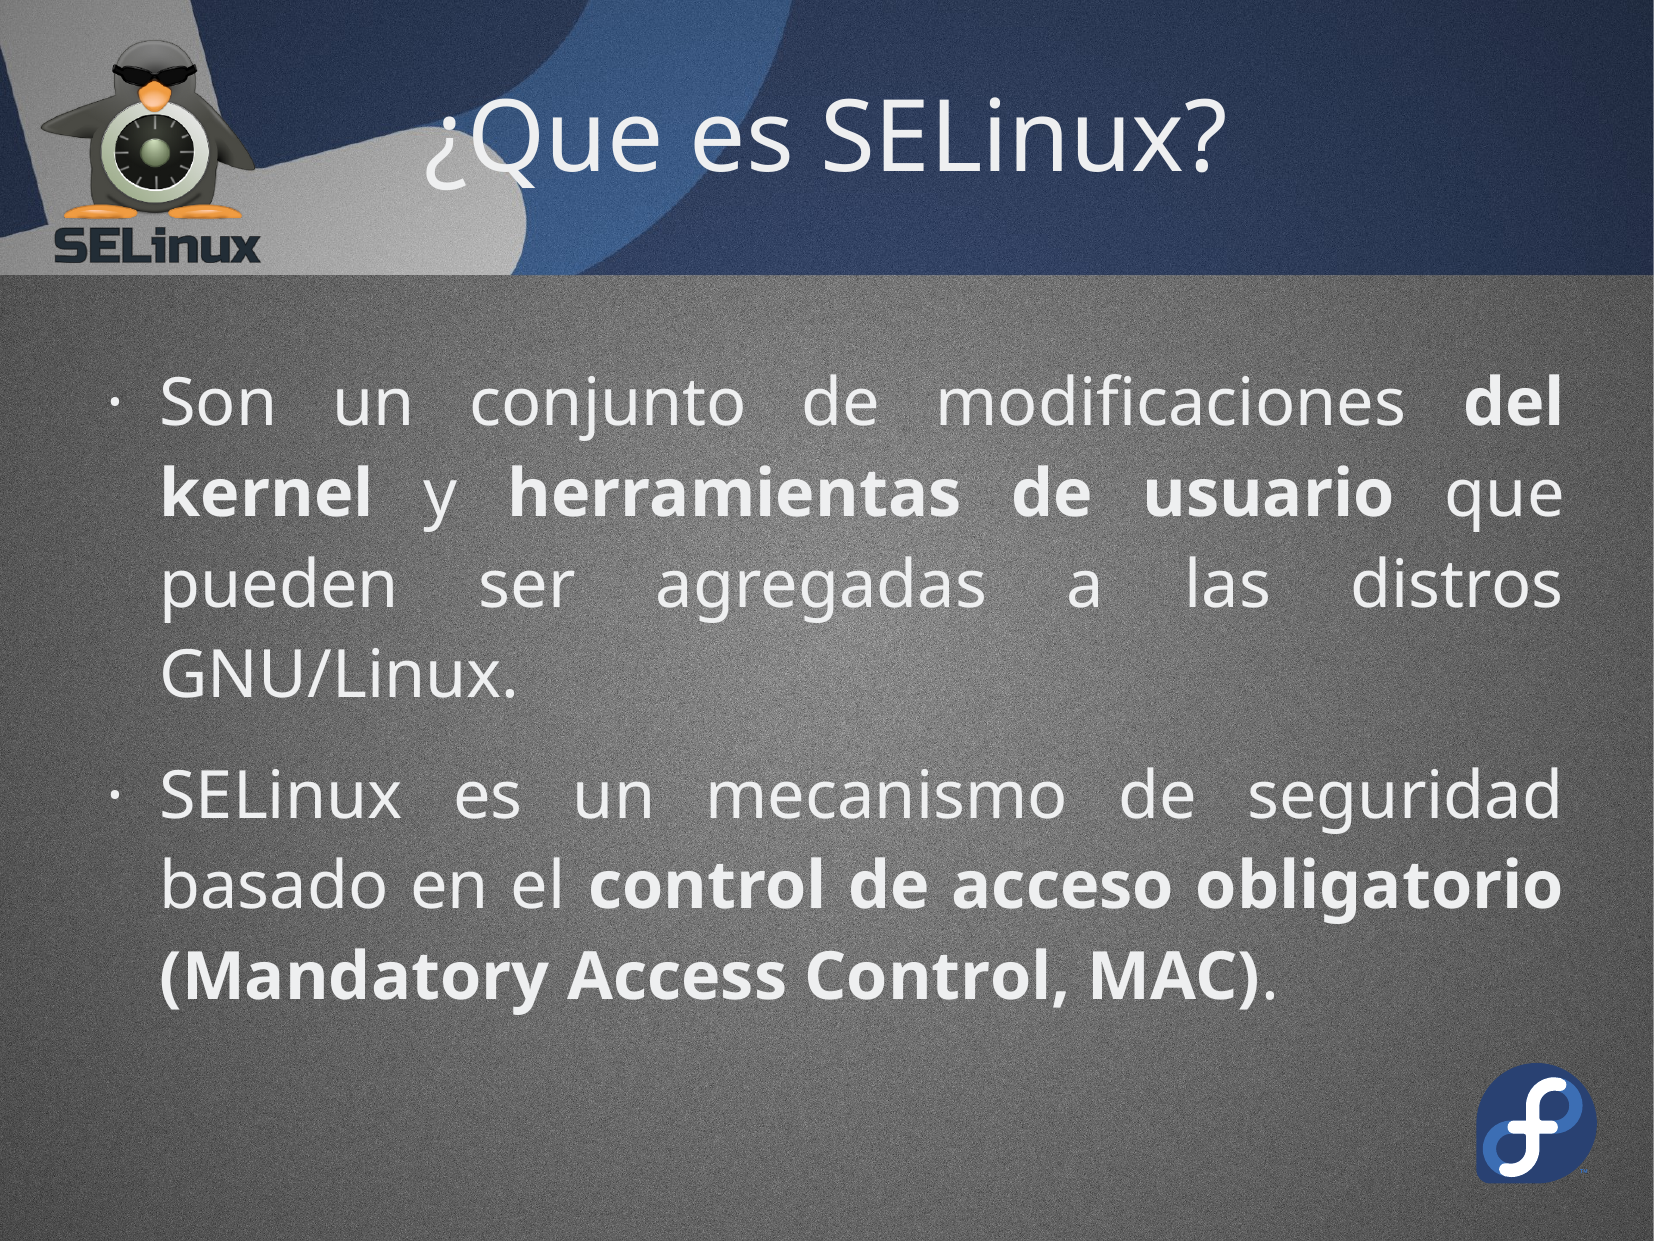

# ¿Que es SELinux?
Son un conjunto de modificaciones del kernel y herramientas de usuario que pueden ser agregadas a las distros GNU/Linux.
SELinux es un mecanismo de seguridad basado en el control de acceso obligatorio (Mandatory Access Control, MAC).